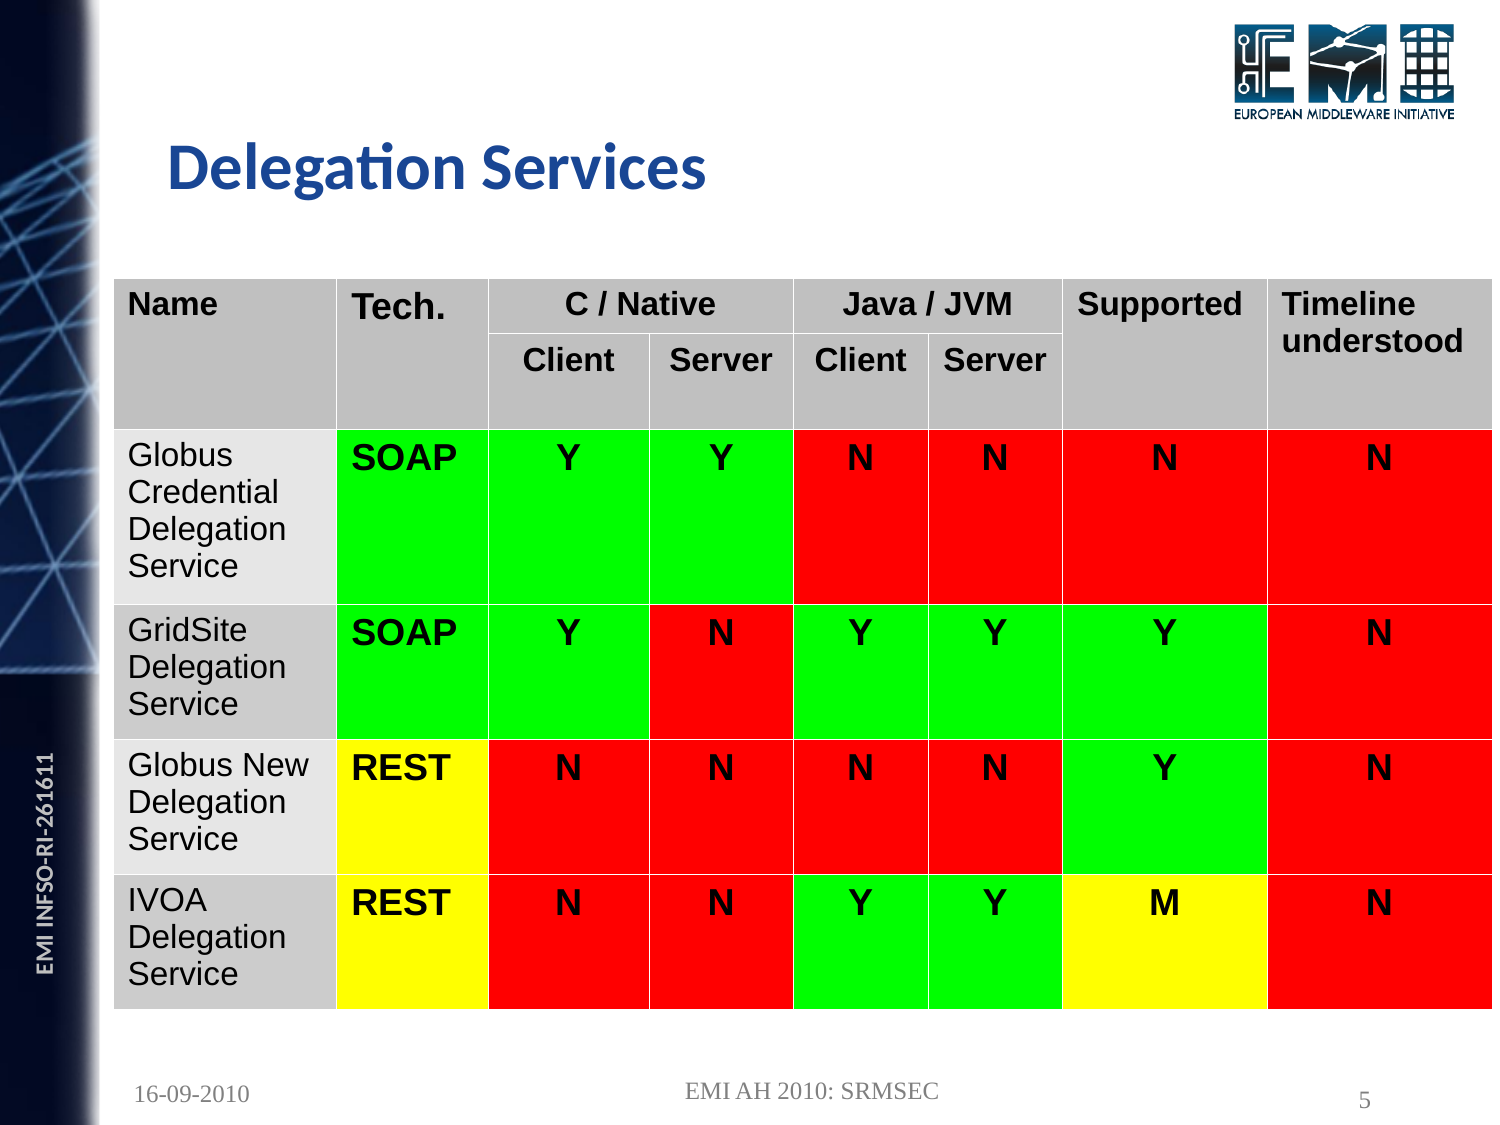

Delegation Services
| Name | Tech. | C / Native | | Java / JVM | | Supported | Timeline understood |
| --- | --- | --- | --- | --- | --- | --- | --- |
| | | Client | Server | Client | Server | | |
| Globus Credential Delegation Service | SOAP | Y | Y | N | N | N | N |
| GridSite Delegation Service | SOAP | Y | N | Y | Y | Y | N |
| Globus New Delegation Service | REST | N | N | N | N | Y | N |
| IVOA Delegation Service | REST | N | N | Y | Y | M | N |
EMI AH 2010: SRMSEC
16-09-2010
5